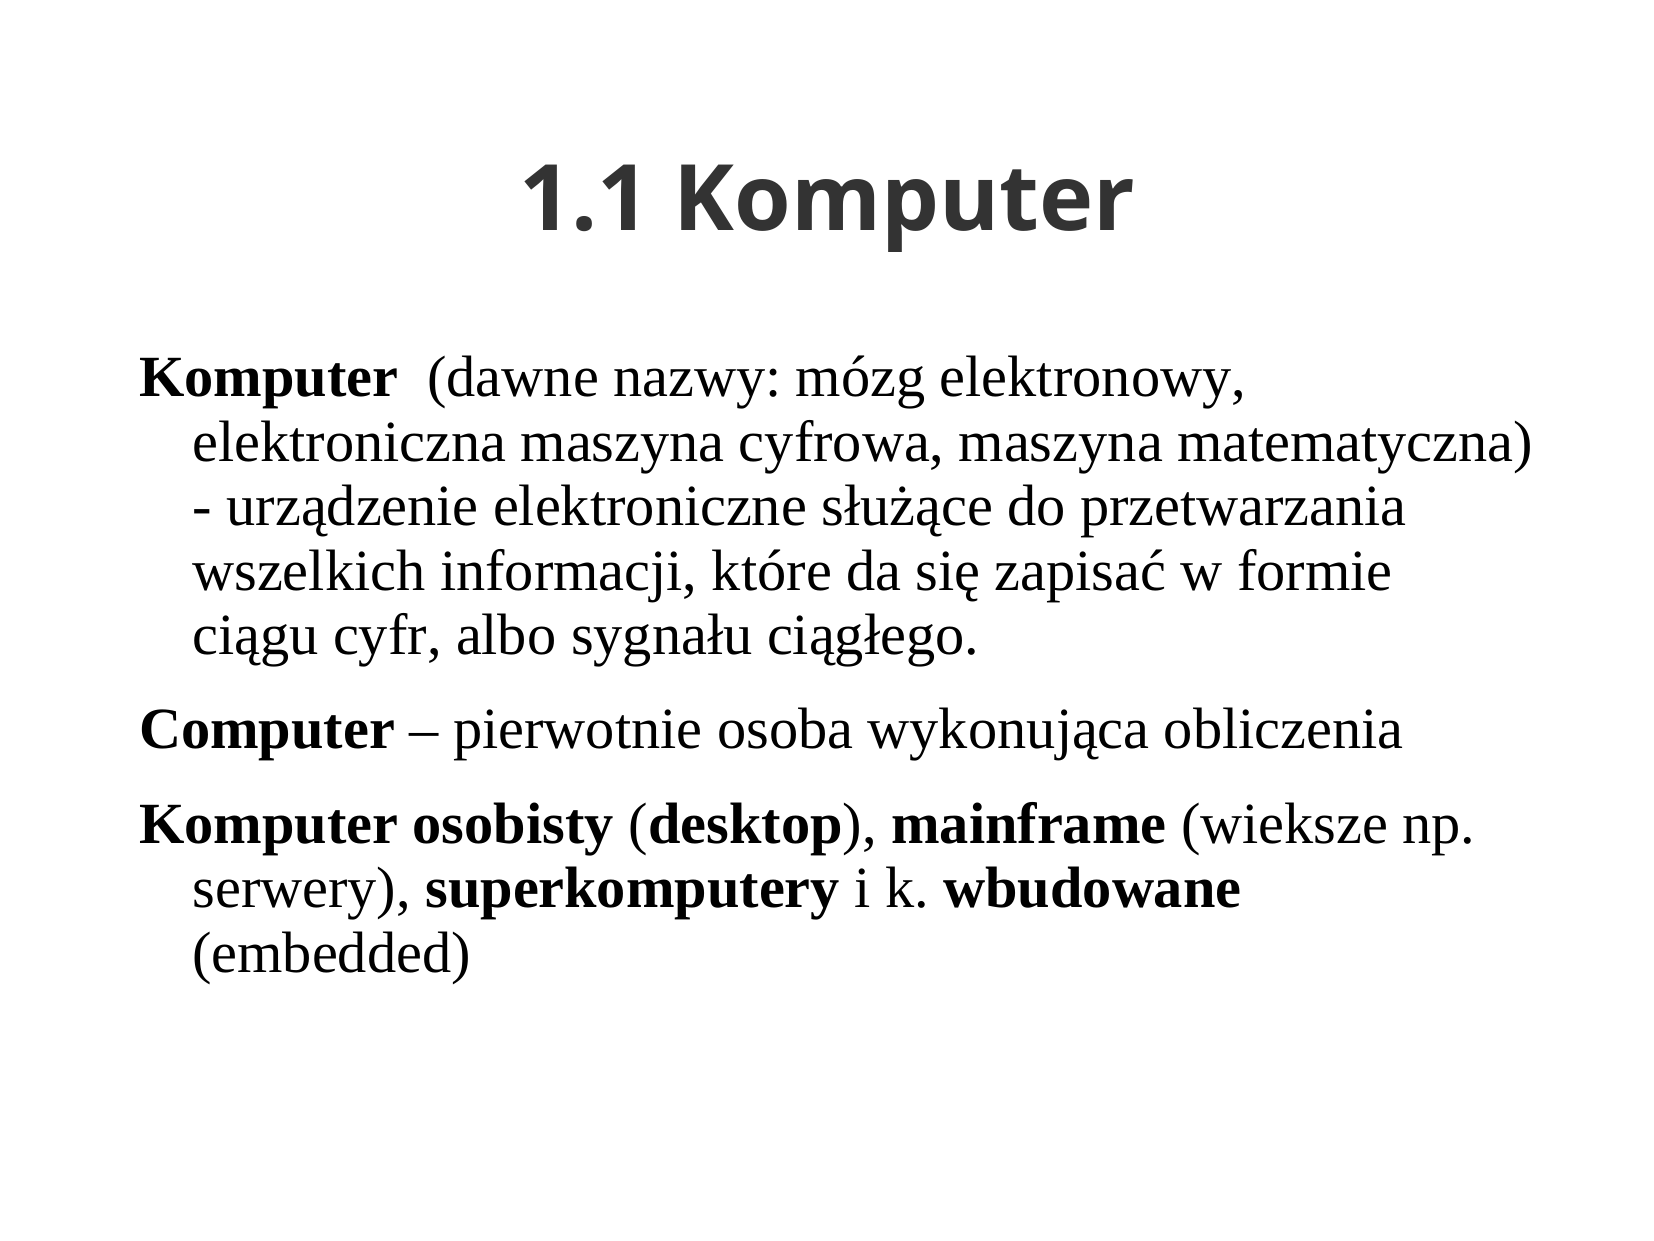

# 1.1 Komputer
Komputer (dawne nazwy: mózg elektronowy, elektroniczna maszyna cyfrowa, maszyna matematyczna) - urządzenie elektroniczne służące do przetwarzania wszelkich informacji, które da się zapisać w formie ciągu cyfr, albo sygnału ciągłego.
Computer – pierwotnie osoba wykonująca obliczenia
Komputer osobisty (desktop), mainframe (wieksze np. serwery), superkomputery i k. wbudowane (embedded)